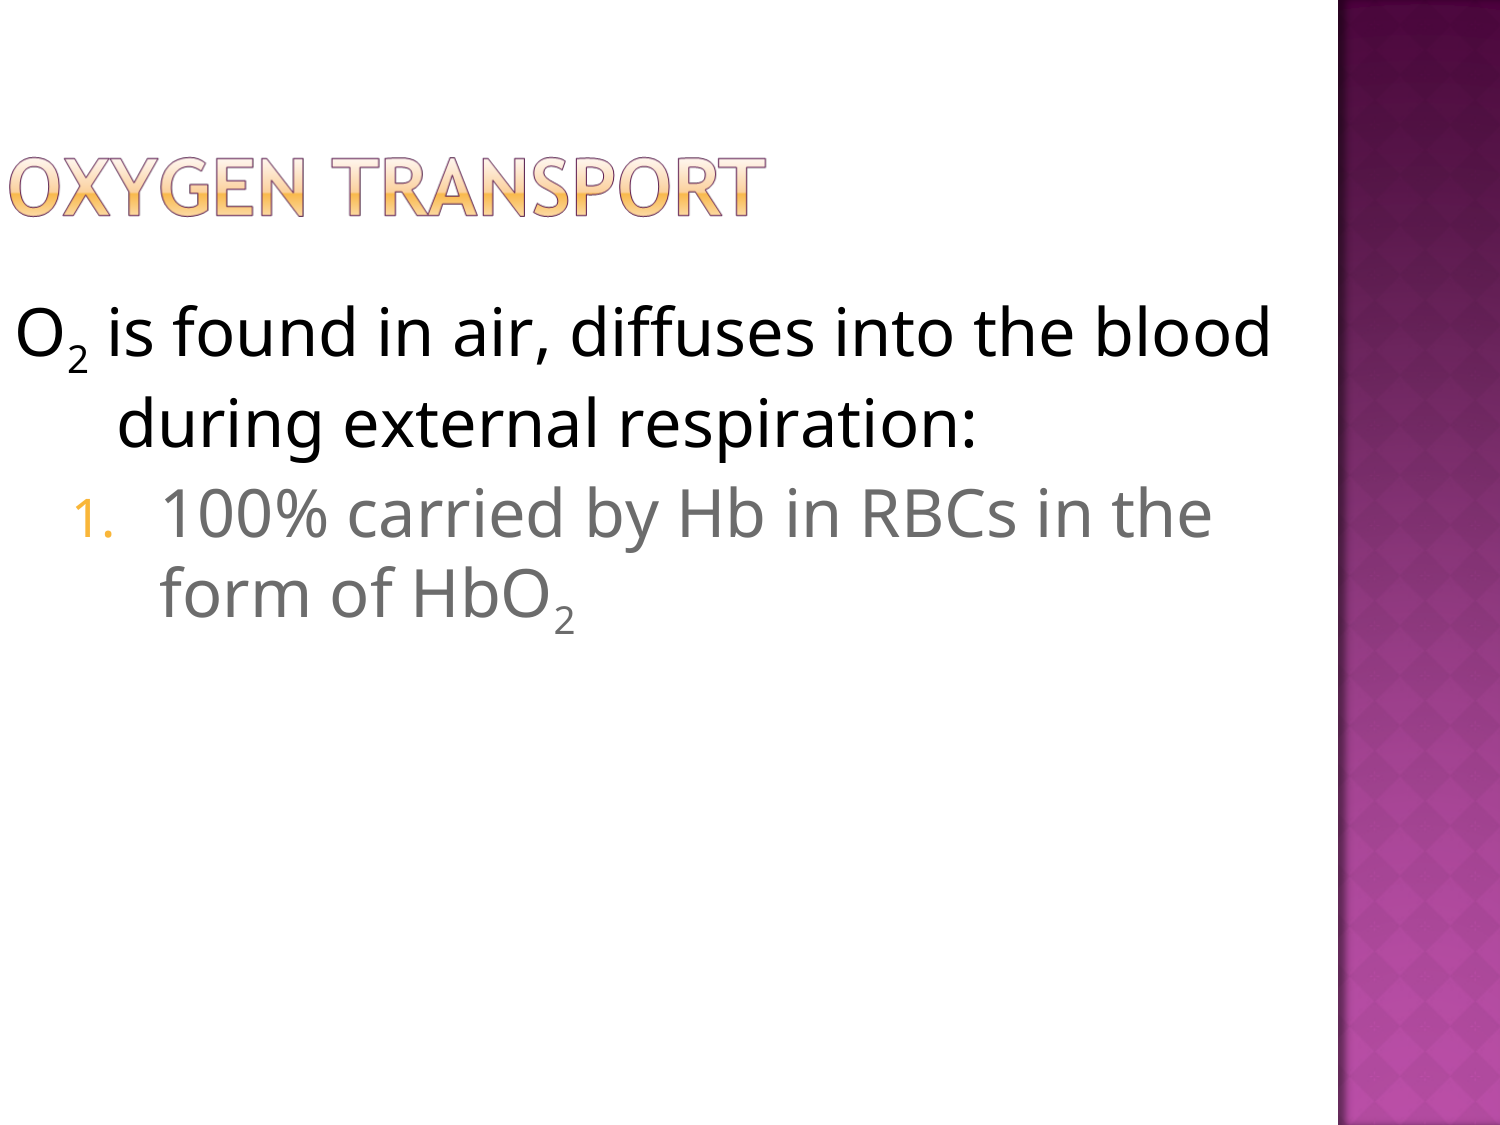

# O2 is found in air, diffuses into the blood during external respiration:
100% carried by Hb in RBCs in the form of HbO2